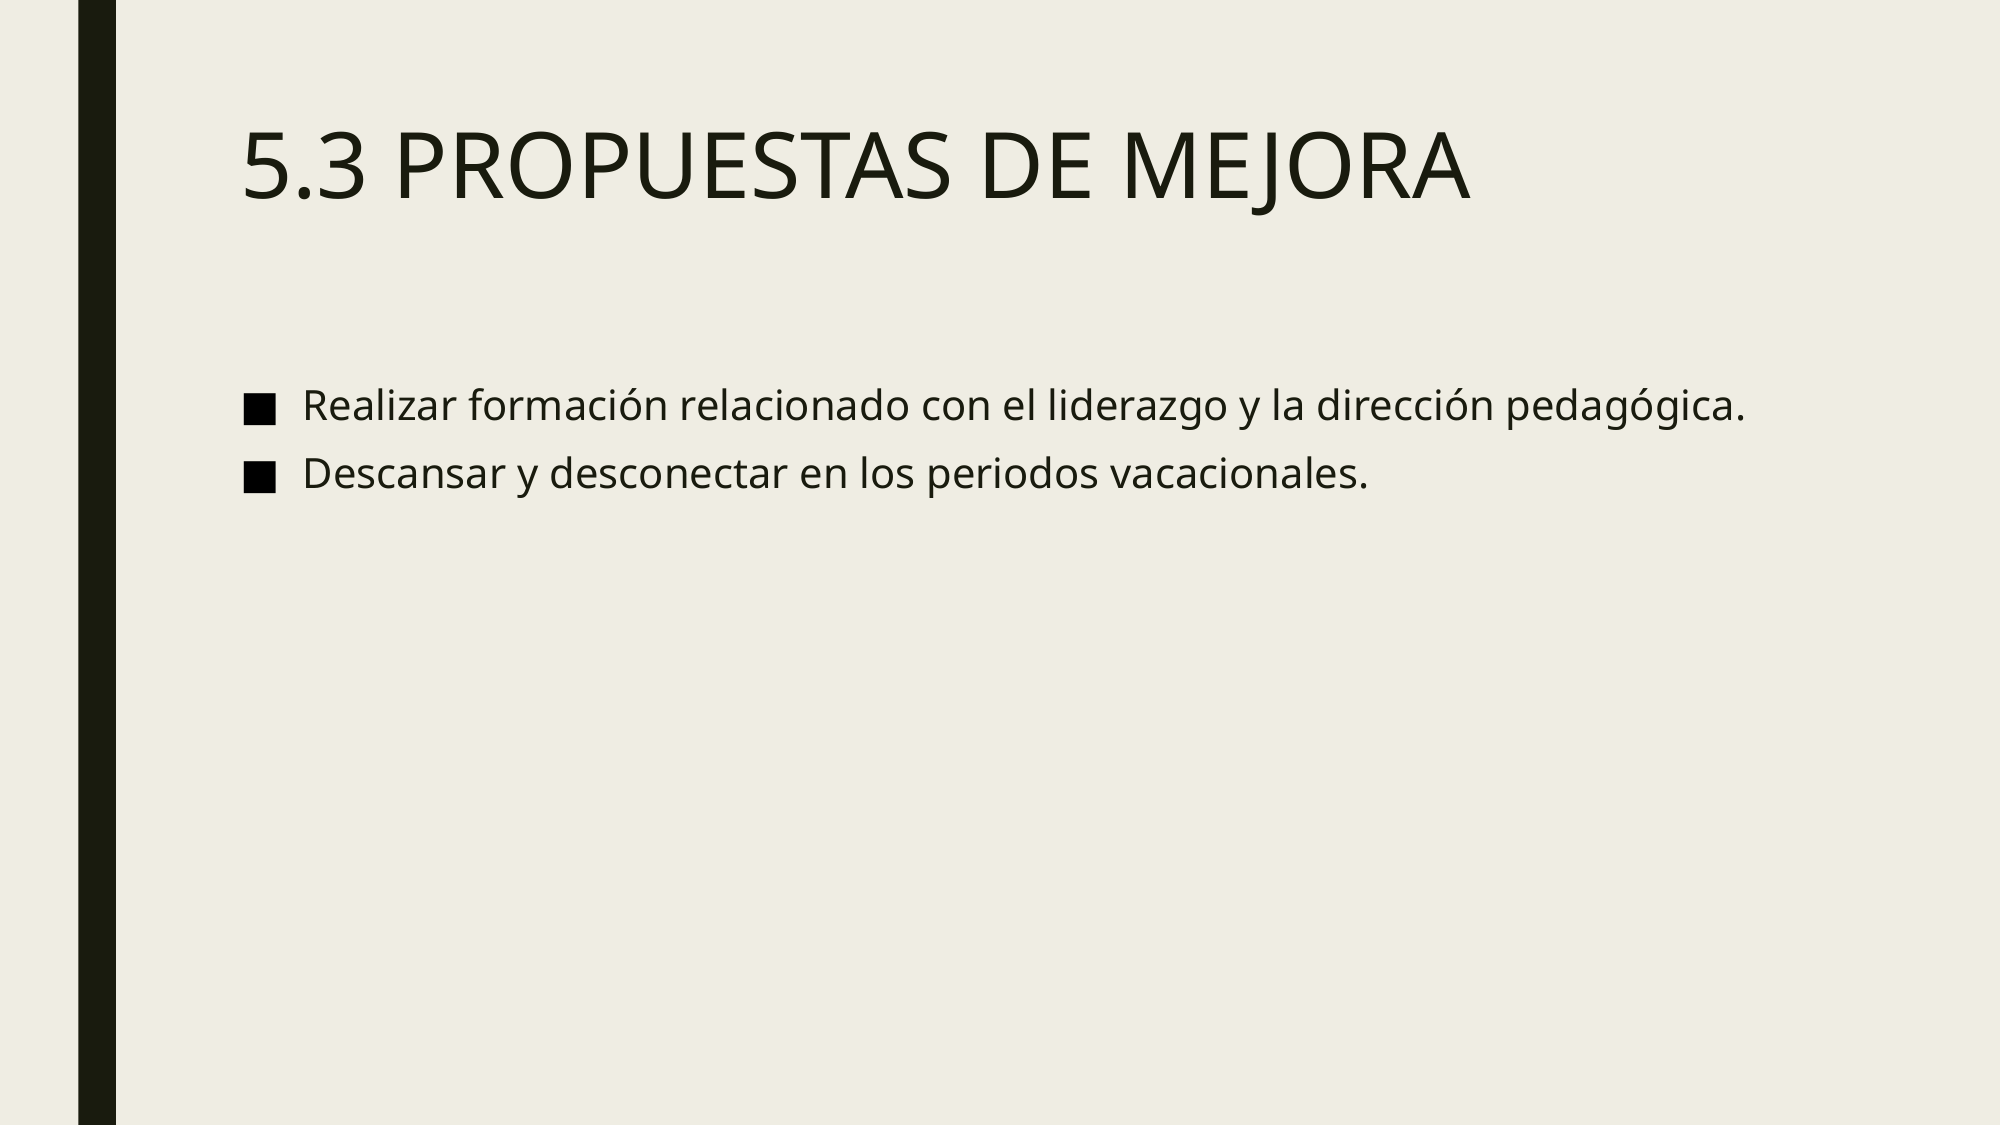

# 5.3 PROPUESTAS DE MEJORA
Realizar formación relacionado con el liderazgo y la dirección pedagógica.
Descansar y desconectar en los periodos vacacionales.